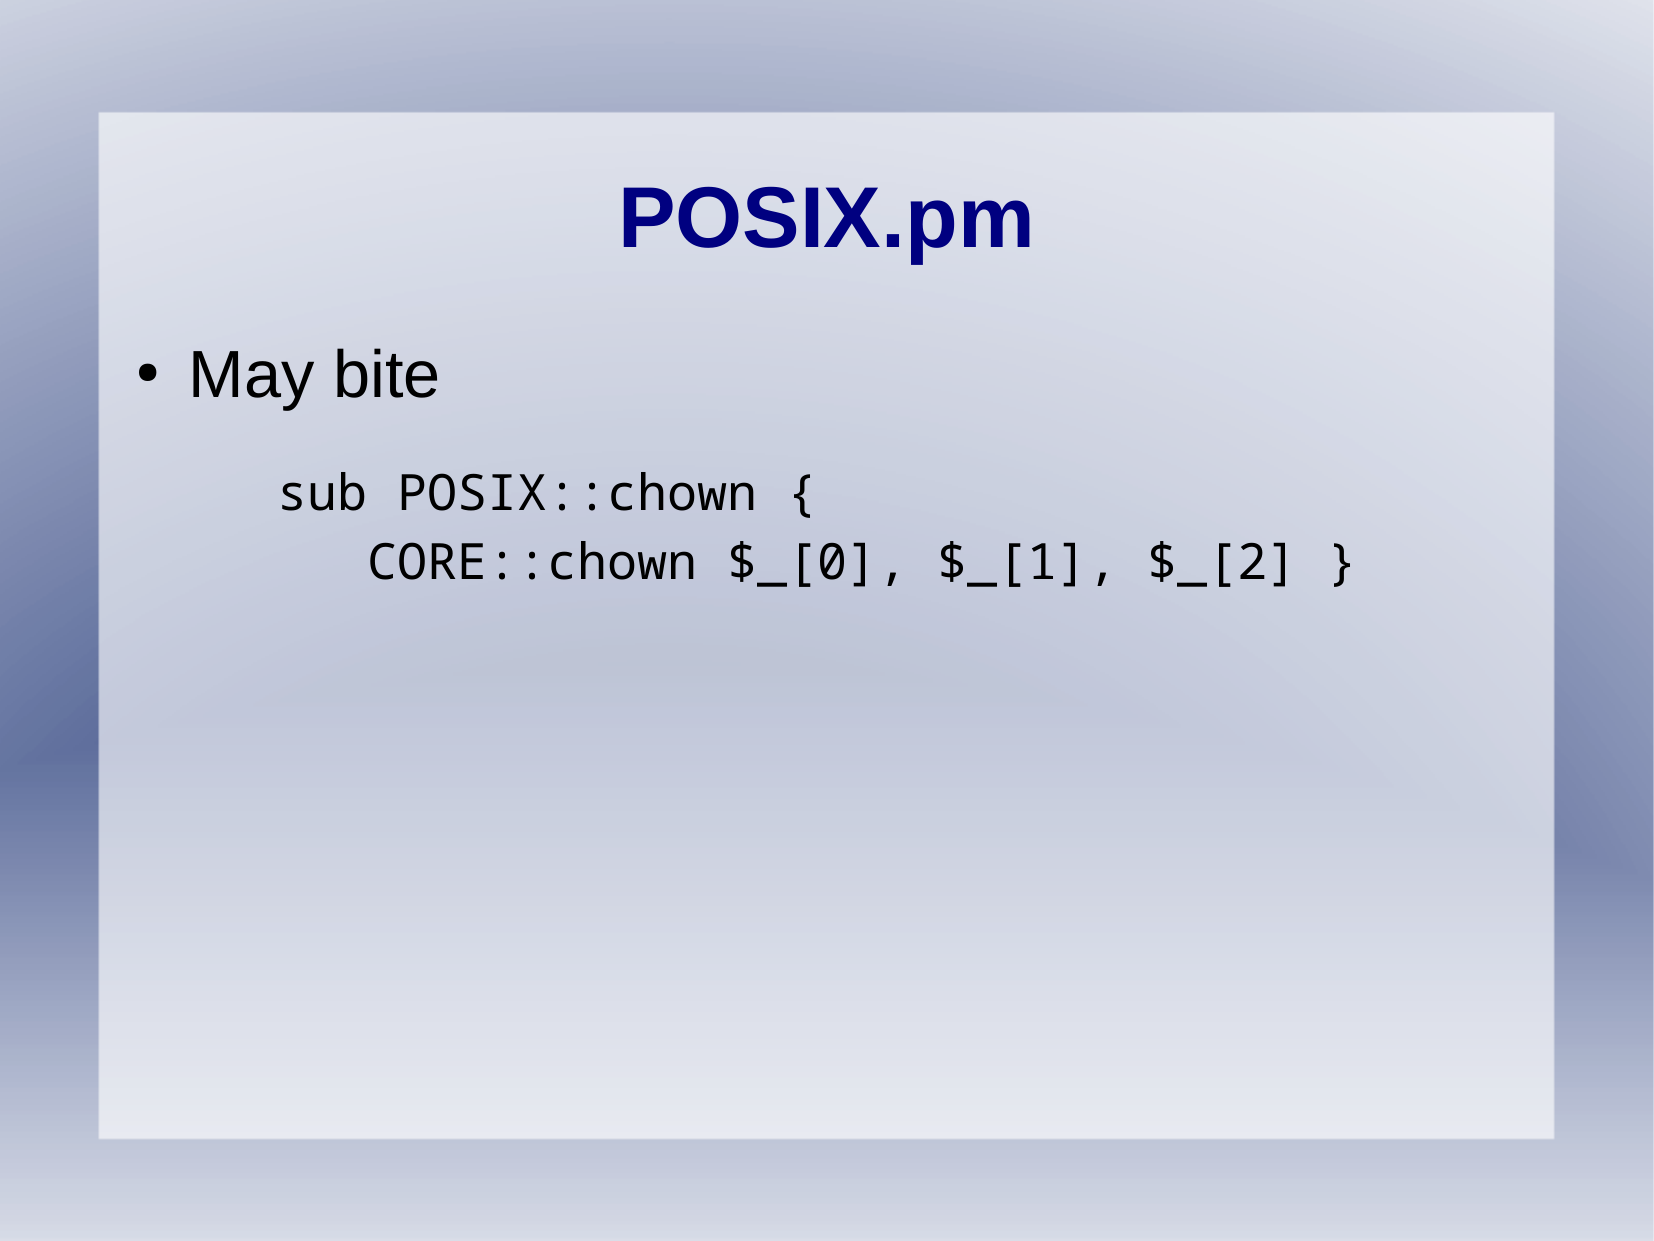

# POSIX.pm
May bite
sub POSIX::chown {
 CORE::chown $_[0], $_[1], $_[2] }